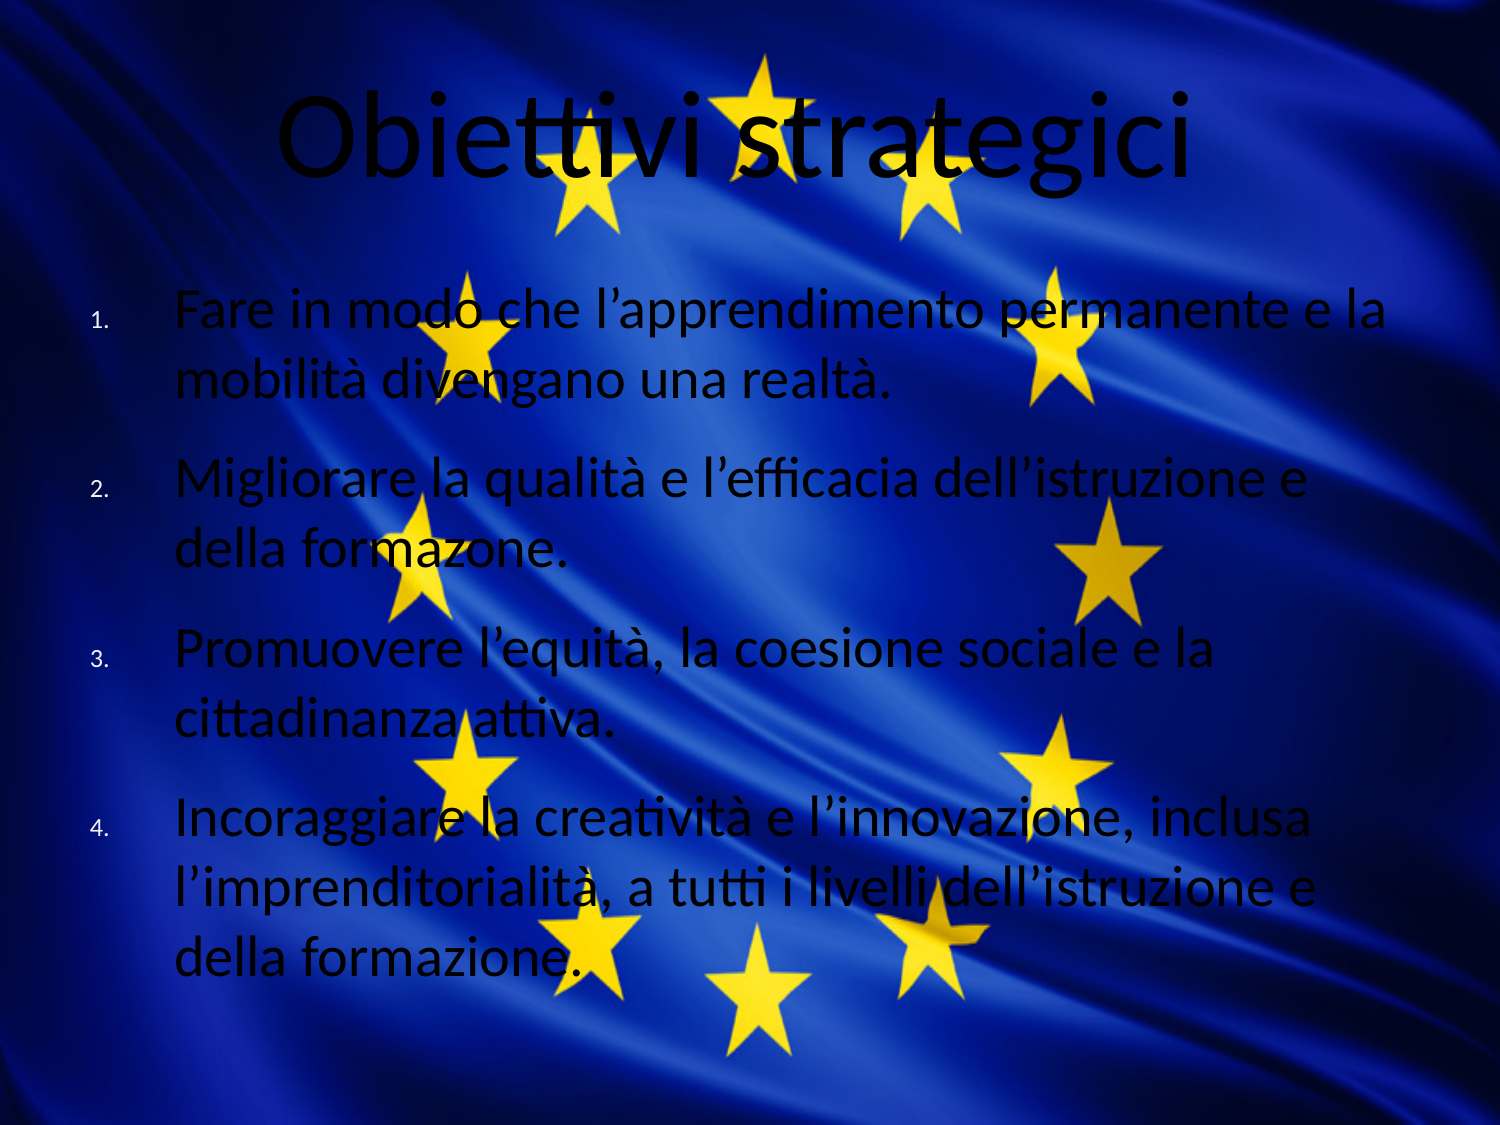

# Obiettivi strategici
Fare in modo che l’apprendimento permanente e la mobilità divengano una realtà.
Migliorare la qualità e l’efficacia dell’istruzione e della formazone.
Promuovere l’equità, la coesione sociale e la cittadinanza attiva.
Incoraggiare la creatività e l’innovazione, inclusa l’imprenditorialità, a tutti i livelli dell’istruzione e della formazione.